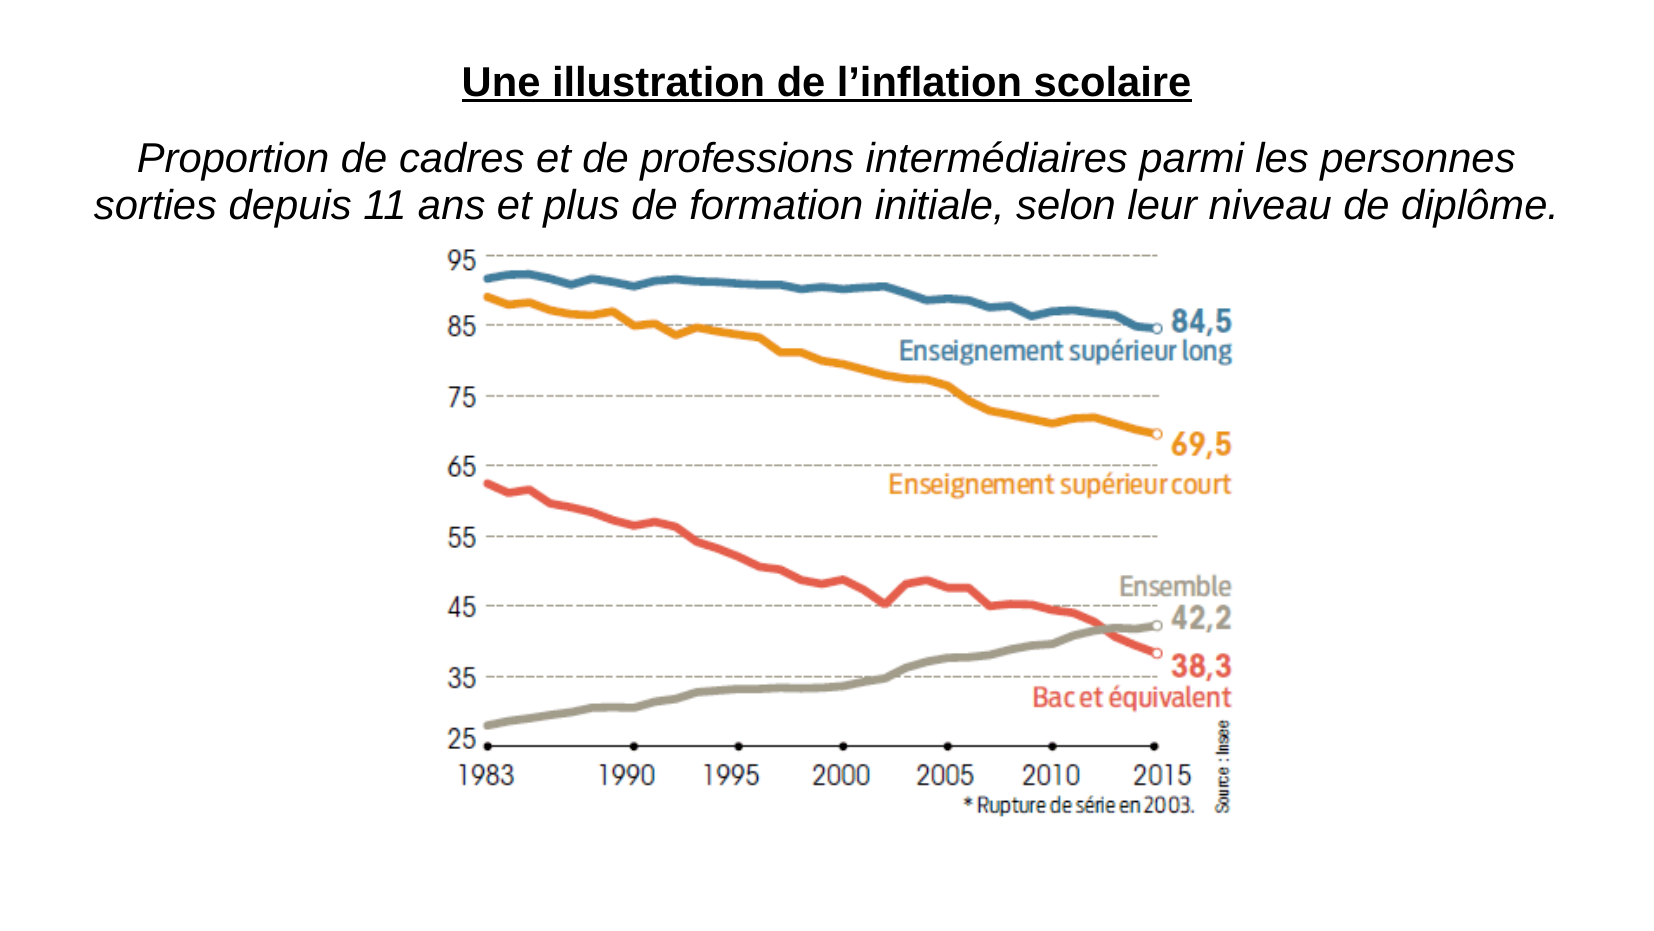

# Une illustration de l’inflation scolaire
Proportion de cadres et de professions intermédiaires parmi les personnes sorties depuis 11 ans et plus de formation initiale, selon leur niveau de diplôme.